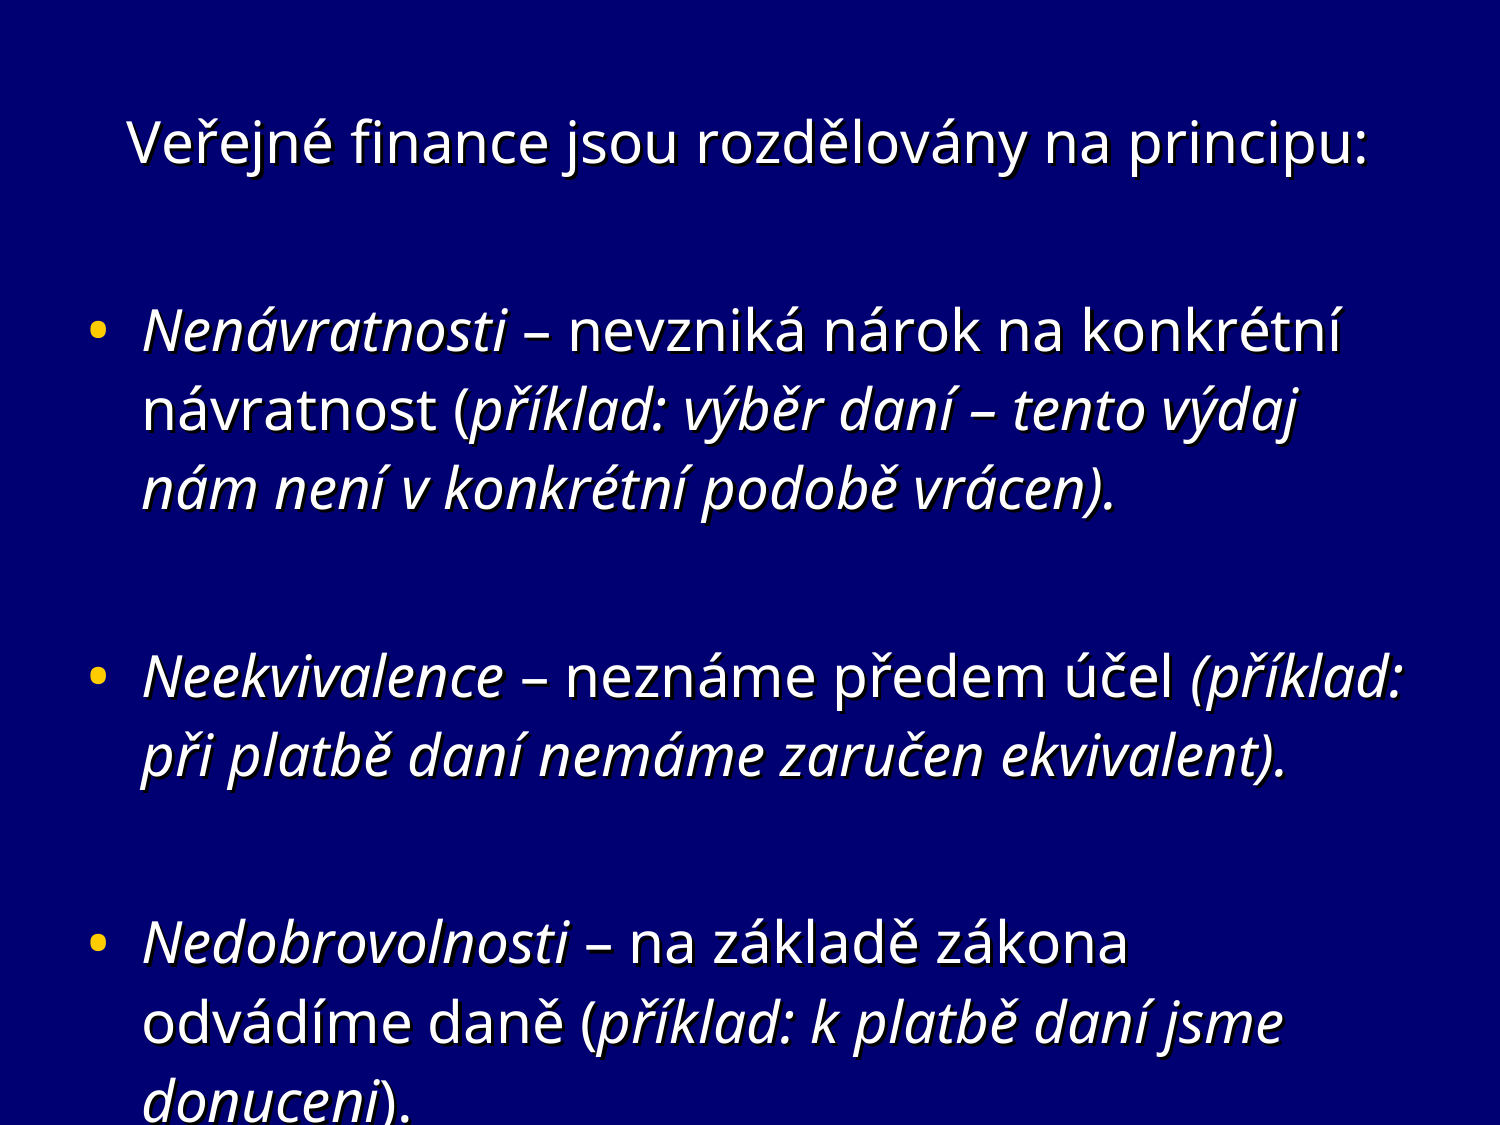

# Veřejné finance jsou rozdělovány na principu:
Nenávratnosti – nevzniká nárok na konkrétní návratnost (příklad: výběr daní – tento výdaj nám není v konkrétní podobě vrácen).
Neekvivalence – neznáme předem účel (příklad: při platbě daní nemáme zaručen ekvivalent).
Nedobrovolnosti – na základě zákona odvádíme daně (příklad: k platbě daní jsme donuceni).